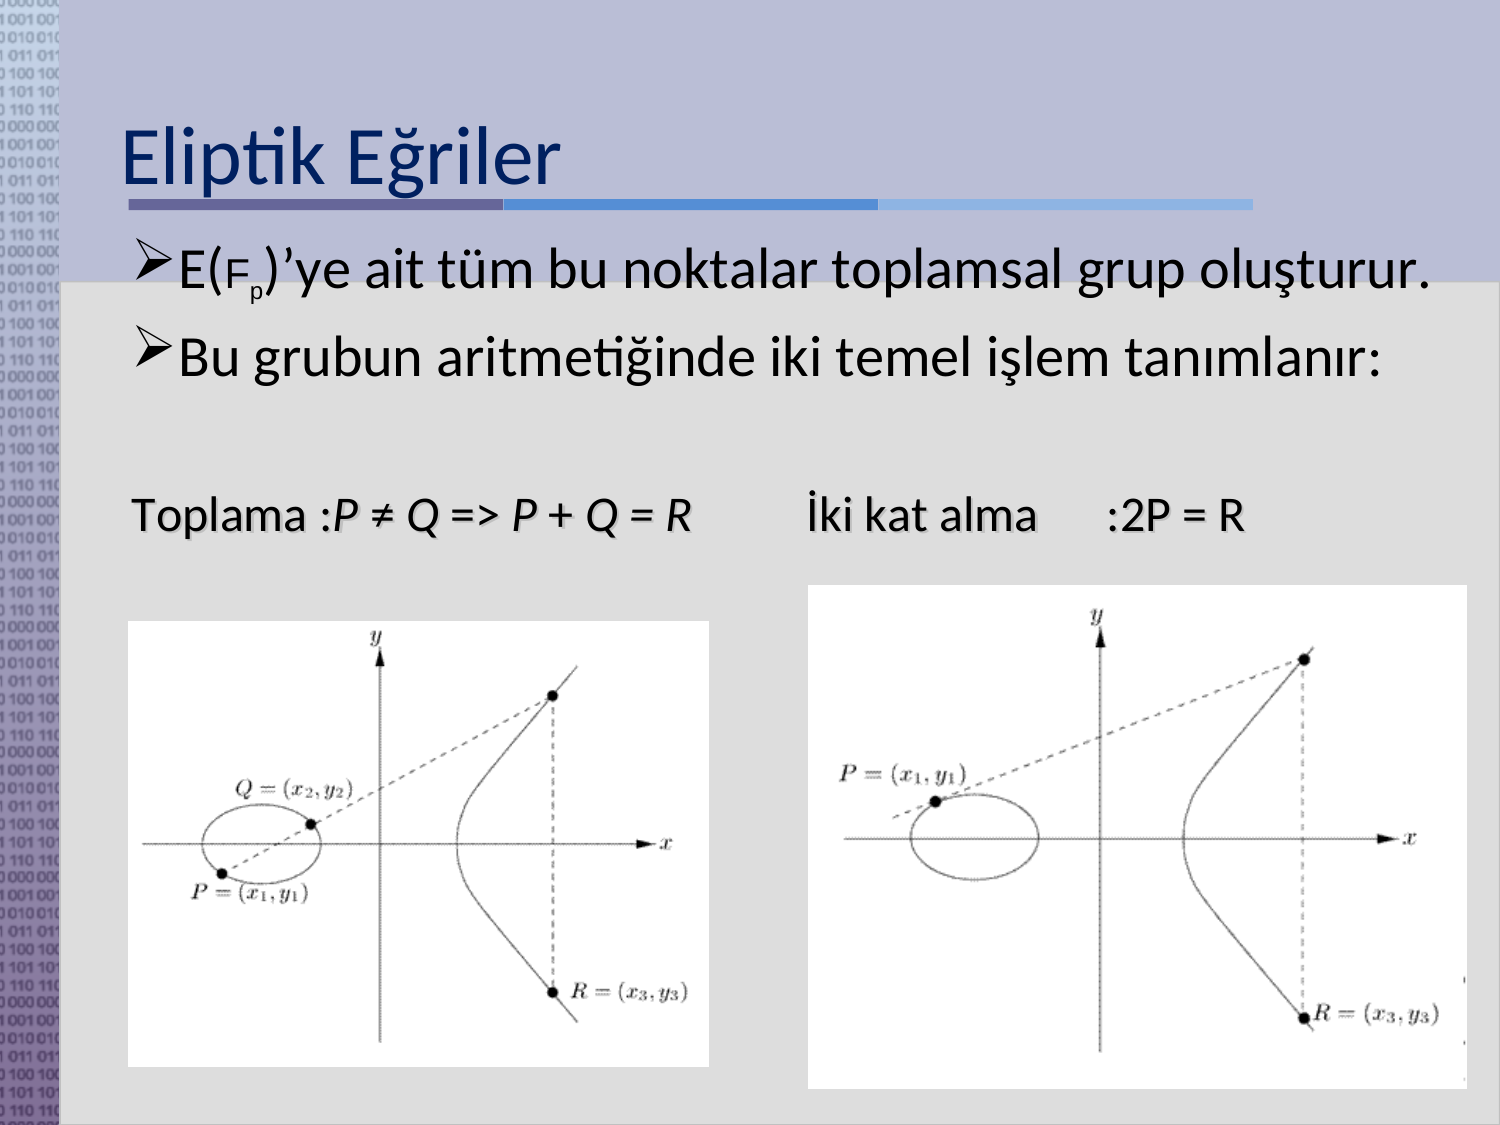

Eliptik Eğriler
E(Fp)’ye ait tüm bu noktalar toplamsal grup oluşturur.
Bu grubun aritmetiğinde iki temel işlem tanımlanır:
Toplama :P ≠ Q => P + Q = R		İki kat alma 	:2P = R